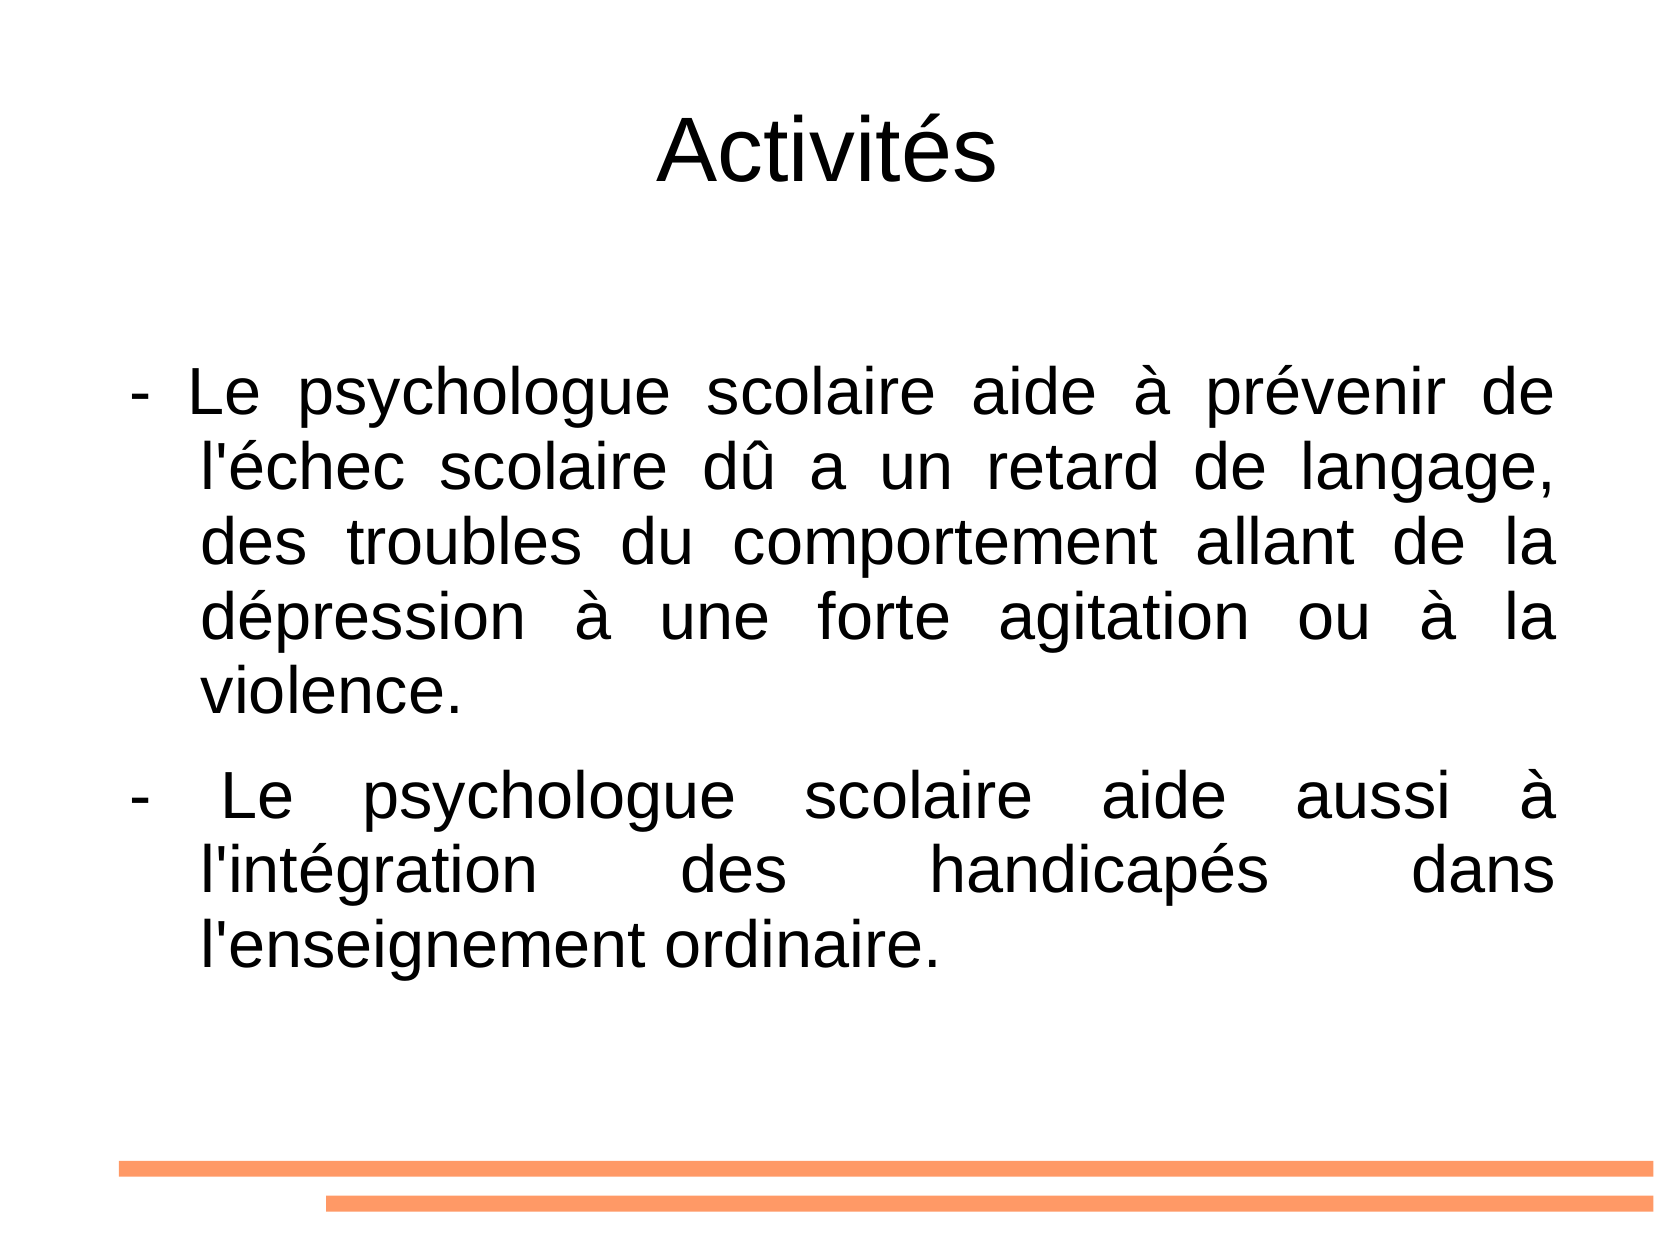

# Activités
- Le psychologue scolaire aide à prévenir de l'échec scolaire dû a un retard de langage, des troubles du comportement allant de la dépression à une forte agitation ou à la violence.
- Le psychologue scolaire aide aussi à l'intégration des handicapés dans l'enseignement ordinaire.